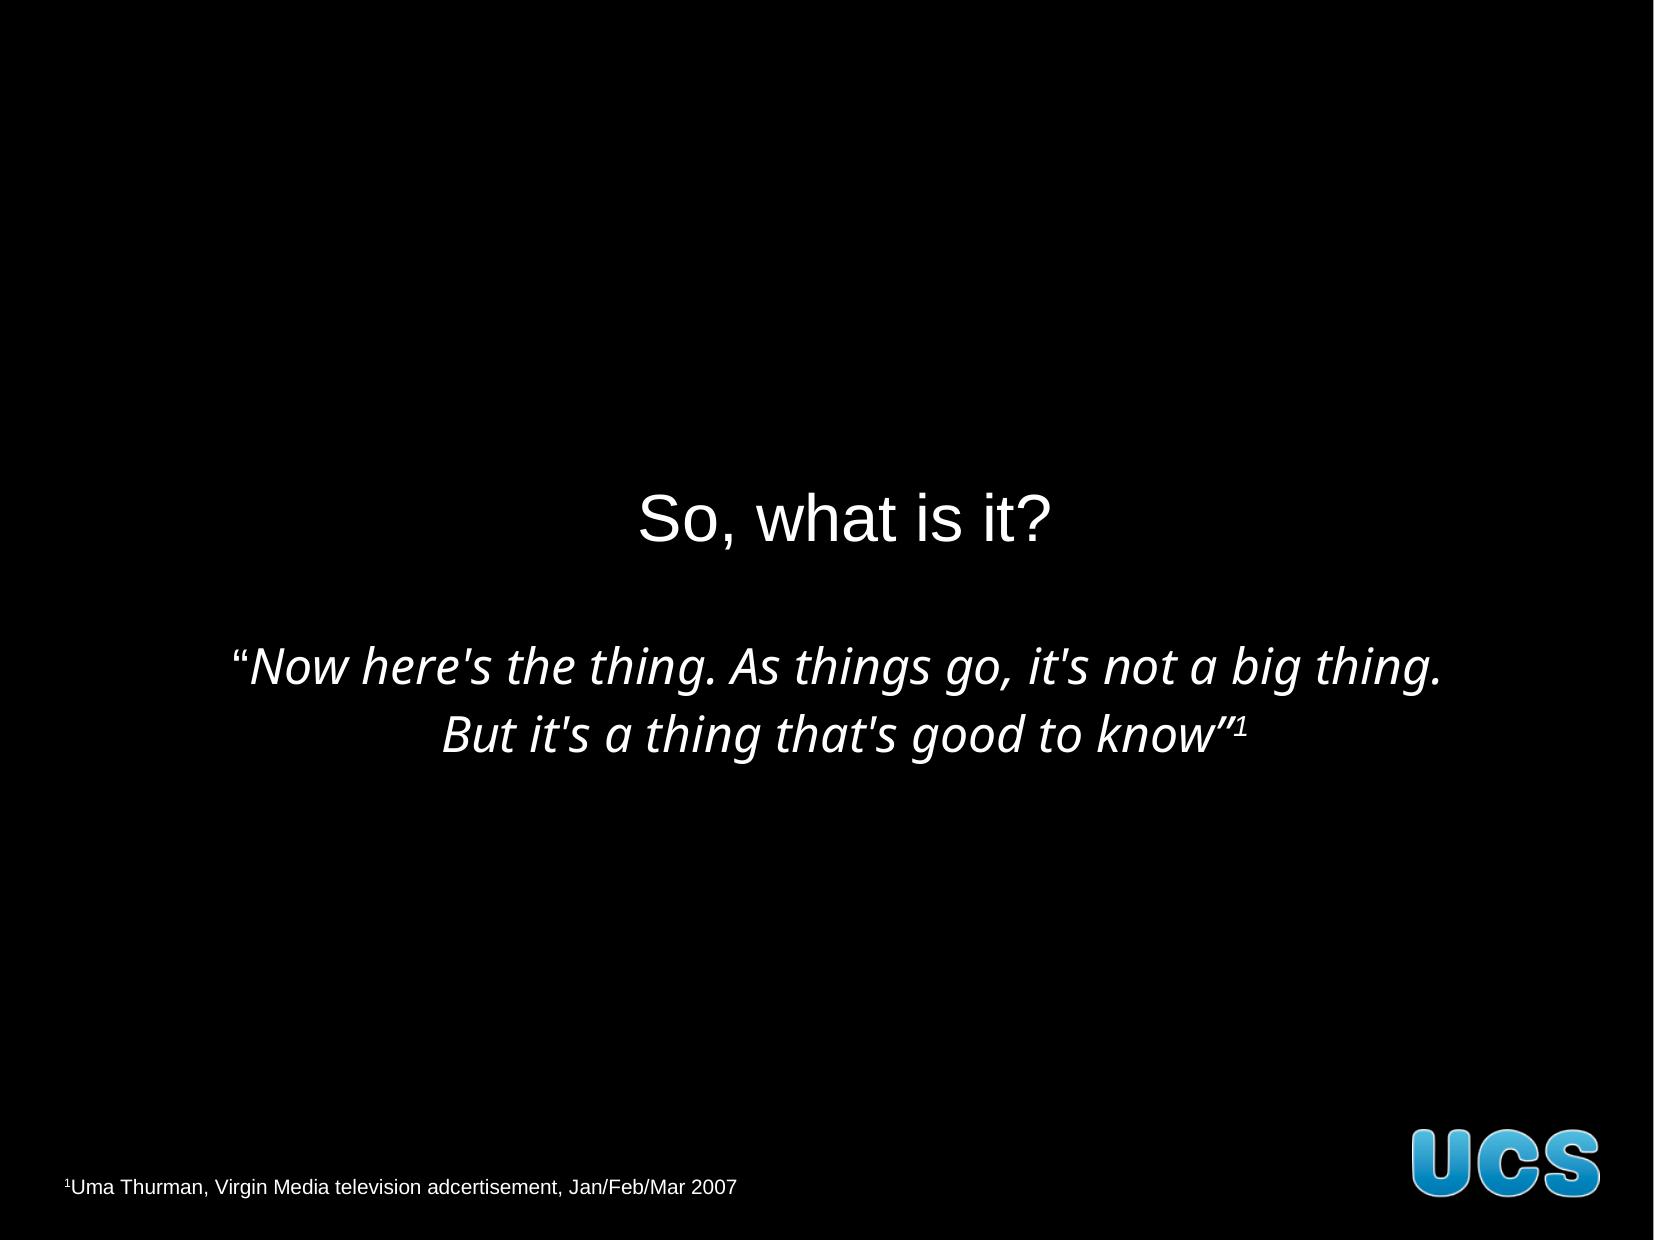

# So, what is it?
“Now here's the thing. As things go, it's not a big thing.
But it's a thing that's good to know”1
1Uma Thurman, Virgin Media television adcertisement, Jan/Feb/Mar 2007